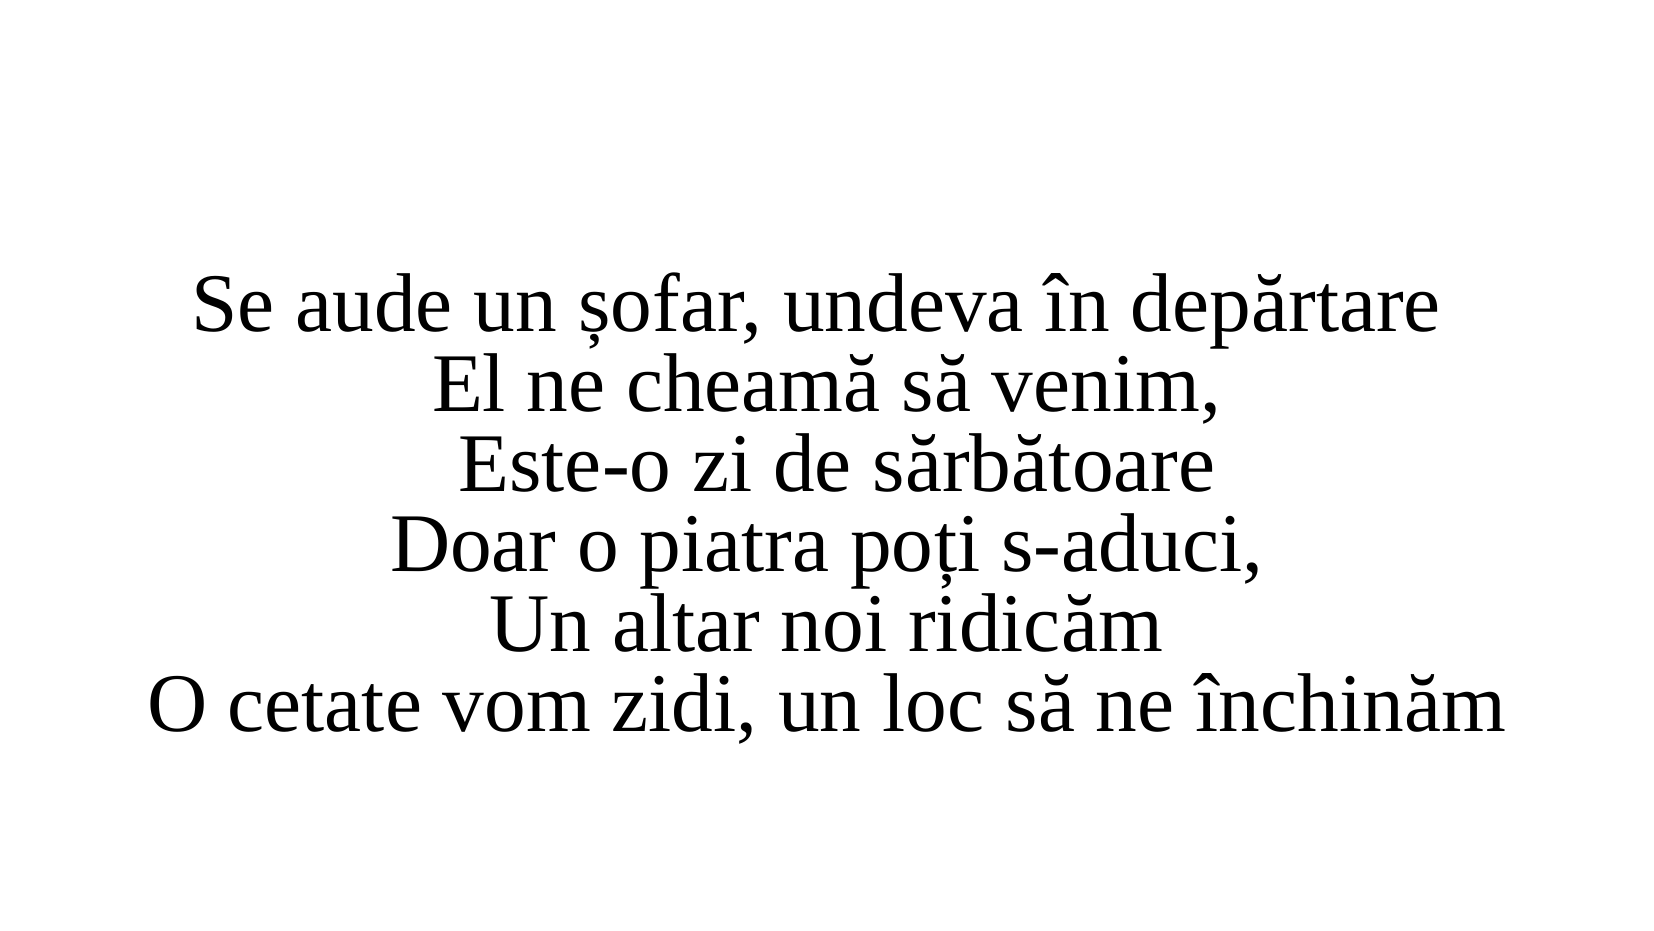

# Se aude un șofar, undeva în depărtare El ne cheamă să venim,
 Este-o zi de sărbătoare
Doar o piatra poți s-aduci,
Un altar noi ridicăm
O cetate vom zidi, un loc să ne închinăm